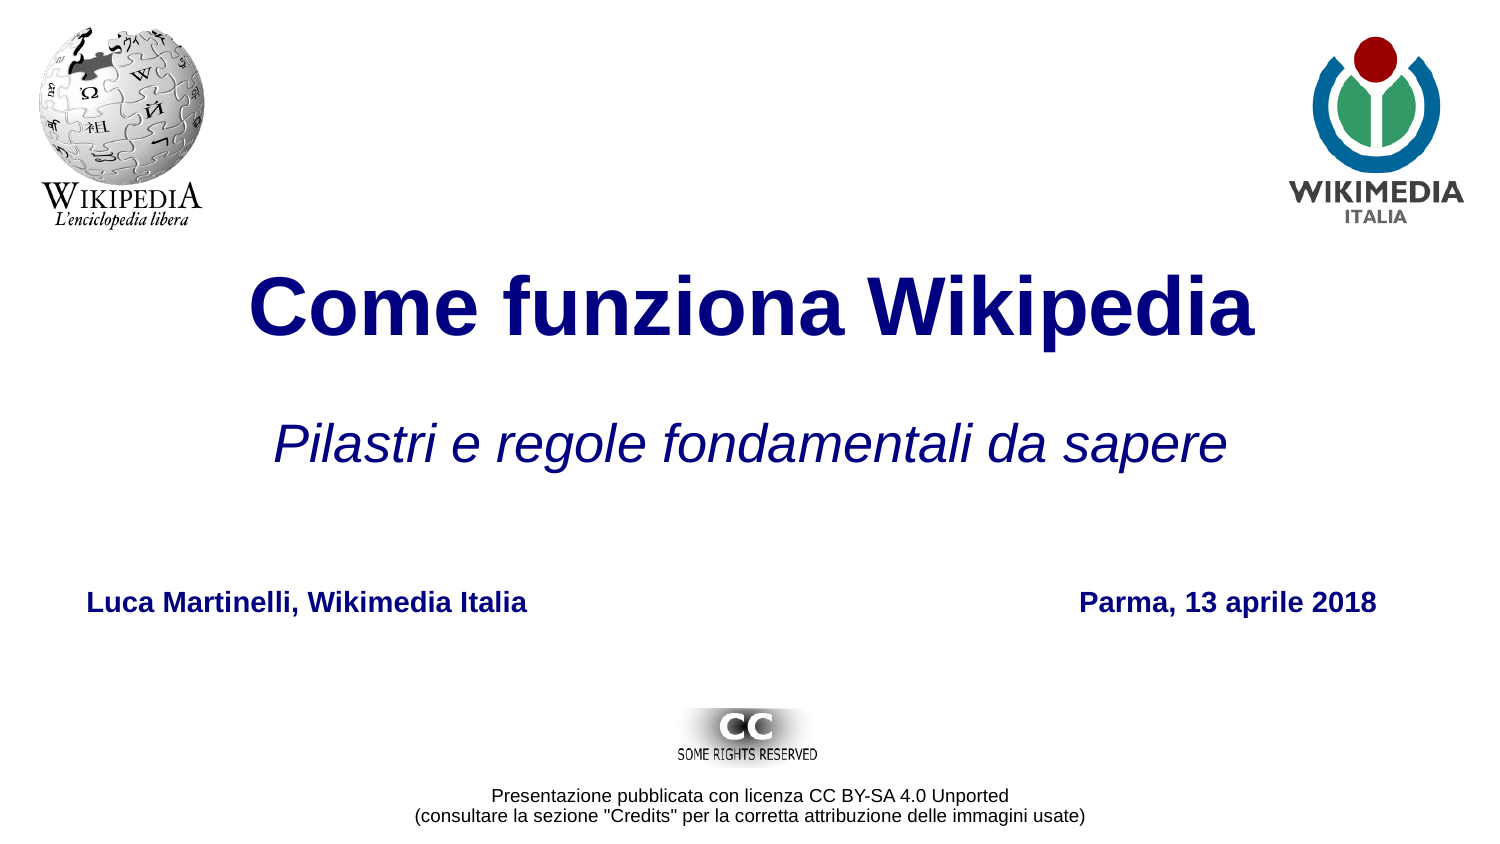

# Come funziona Wikipedia
Pilastri e regole fondamentali da sapere
Luca Martinelli, Wikimedia Italia
Parma, 13 aprile 2018
Presentazione pubblicata con licenza CC BY-SA 4.0 Unported
(consultare la sezione "Credits" per la corretta attribuzione delle immagini usate)